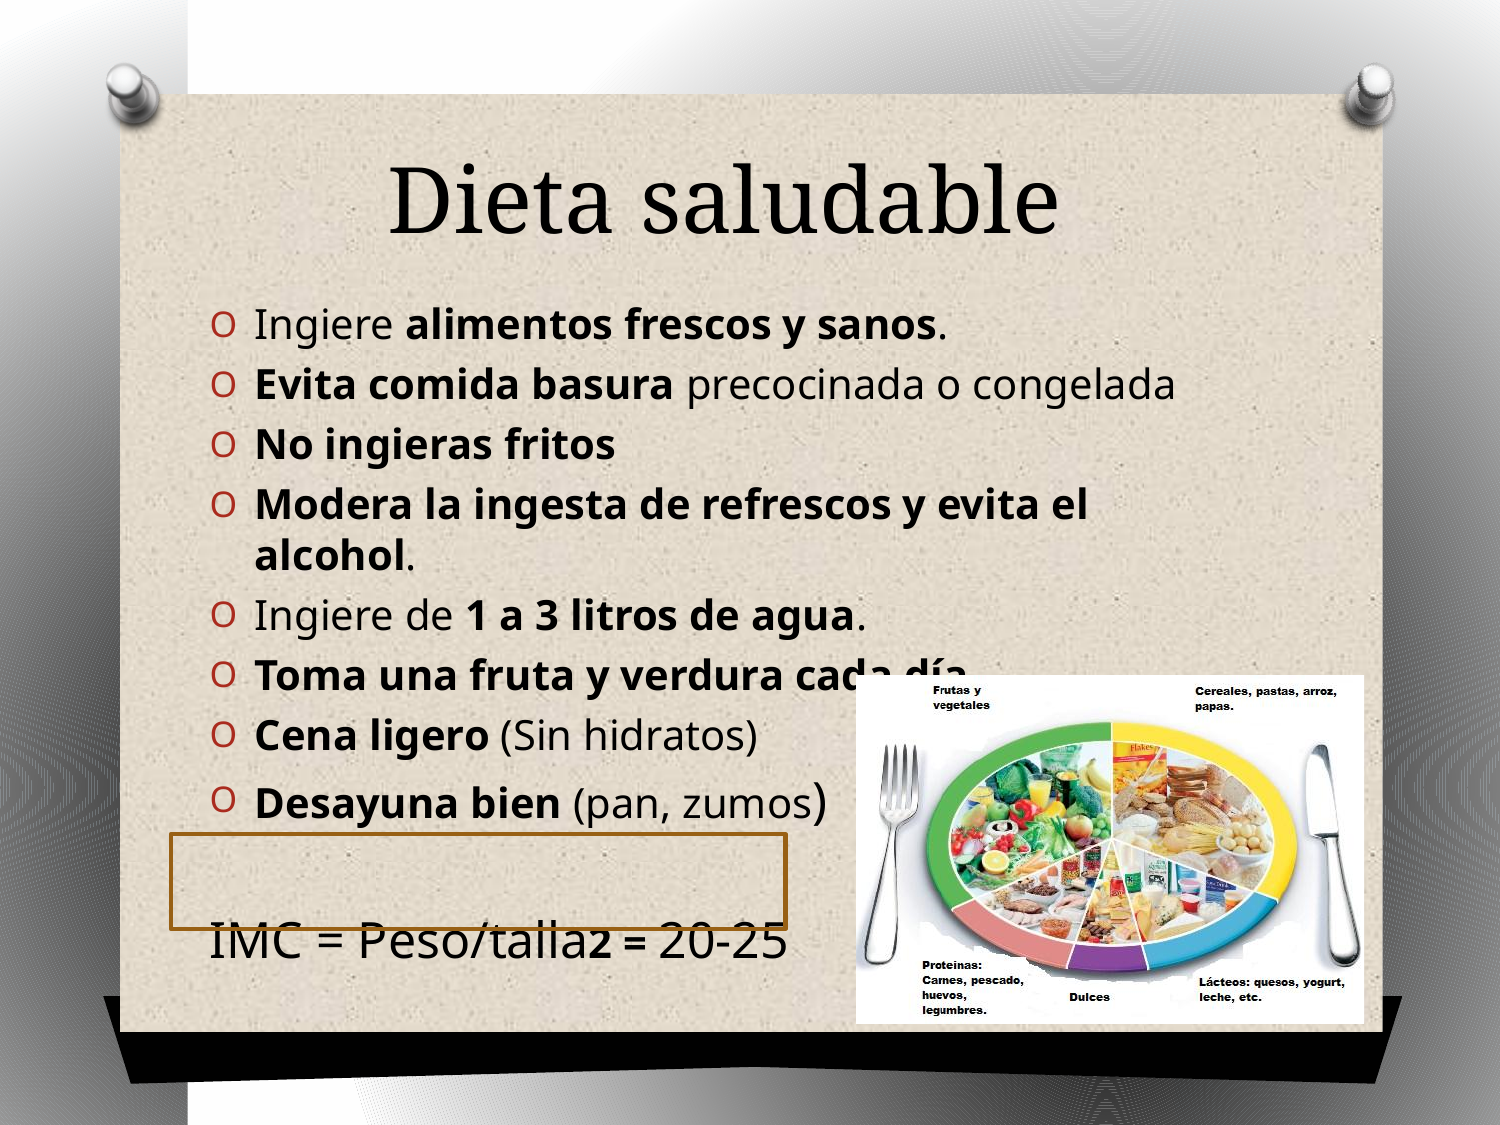

# Dieta saludable
Ingiere alimentos frescos y sanos.
Evita comida basura precocinada o congelada
No ingieras fritos
Modera la ingesta de refrescos y evita el alcohol.
Ingiere de 1 a 3 litros de agua.
Toma una fruta y verdura cada día
Cena ligero (Sin hidratos)
Desayuna bien (pan, zumos)
IMC = Peso/talla2 = 20-25